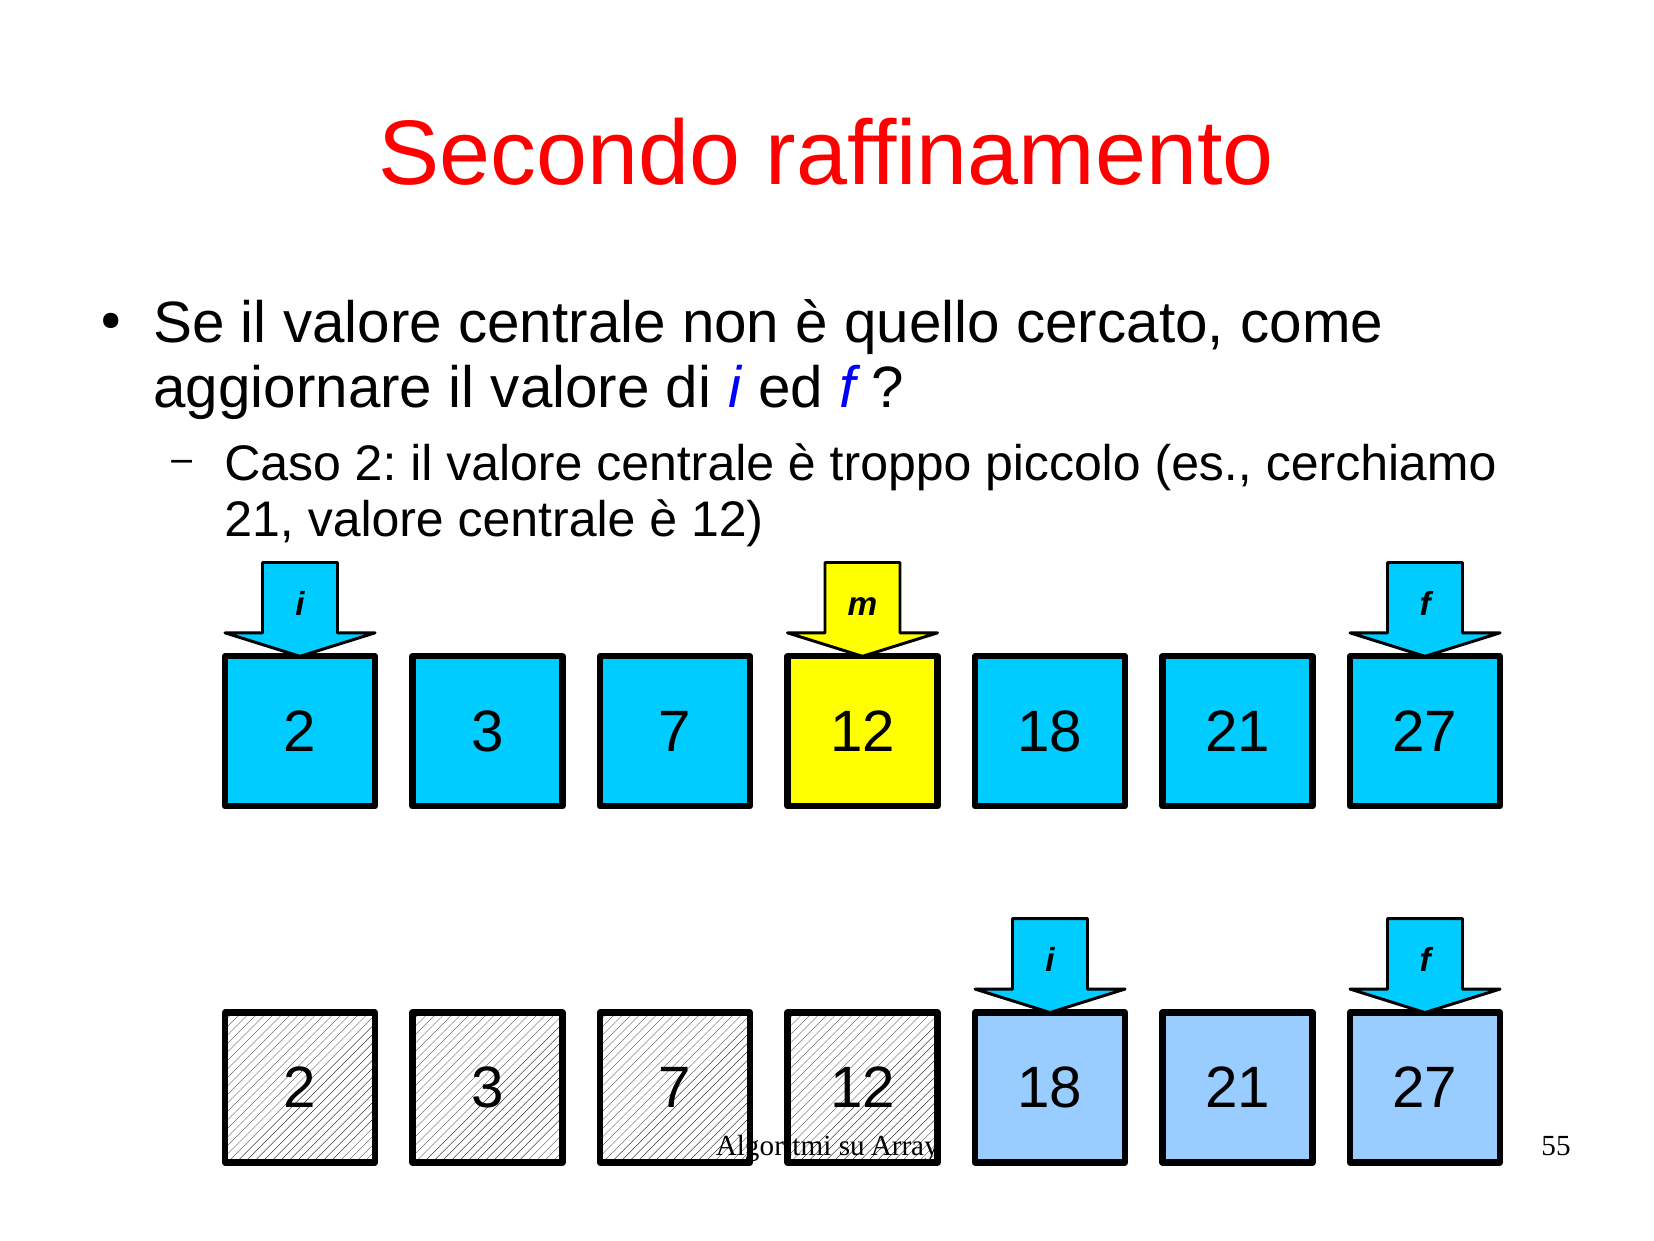

# Secondo raffinamento
Se il valore centrale non è quello cercato, come aggiornare il valore di i ed f ?
Caso 2: il valore centrale è troppo piccolo (es., cerchiamo 21, valore centrale è 12)
i
m
f
2
3
7
12
18
21
27
i
f
2
3
7
12
18
21
27
Algoritmi su Array
55